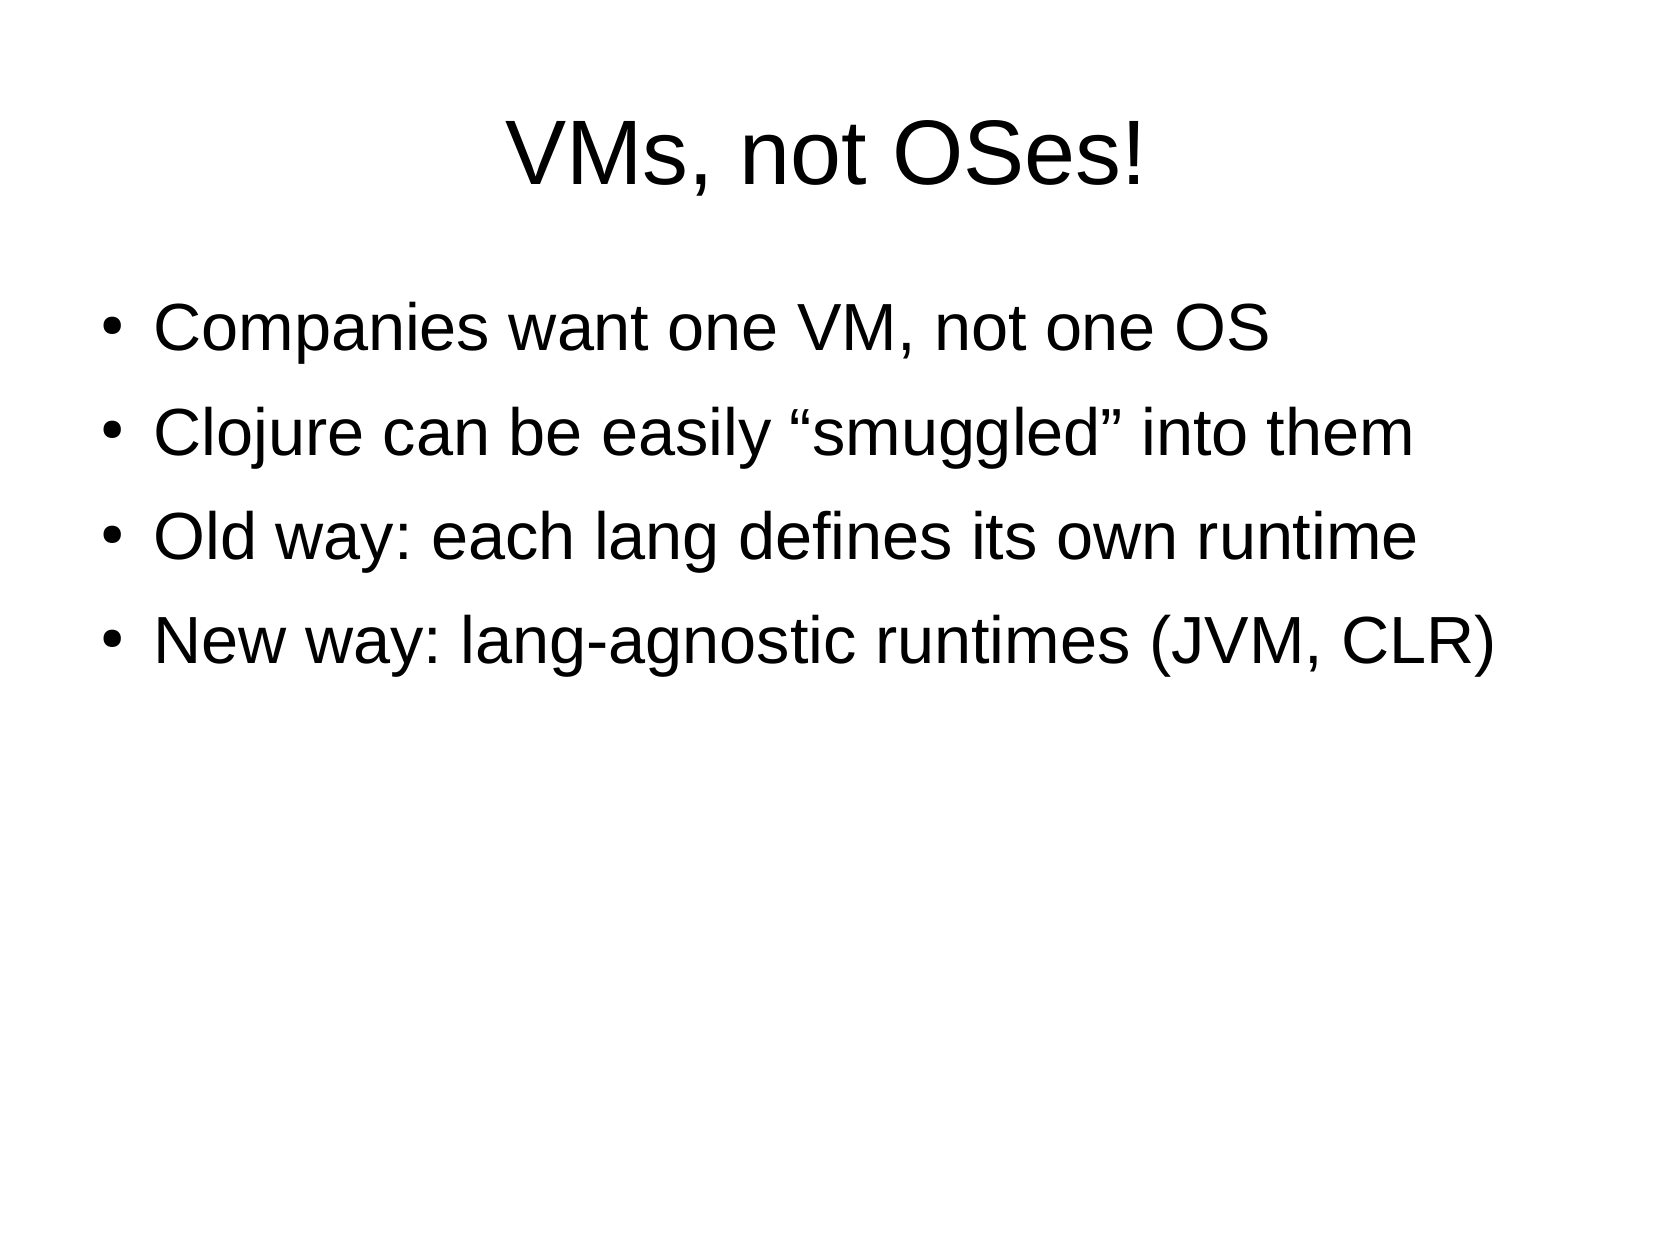

# VMs, not OSes!
Companies want one VM, not one OS
Clojure can be easily “smuggled” into them
Old way: each lang defines its own runtime
New way: lang-agnostic runtimes (JVM, CLR)